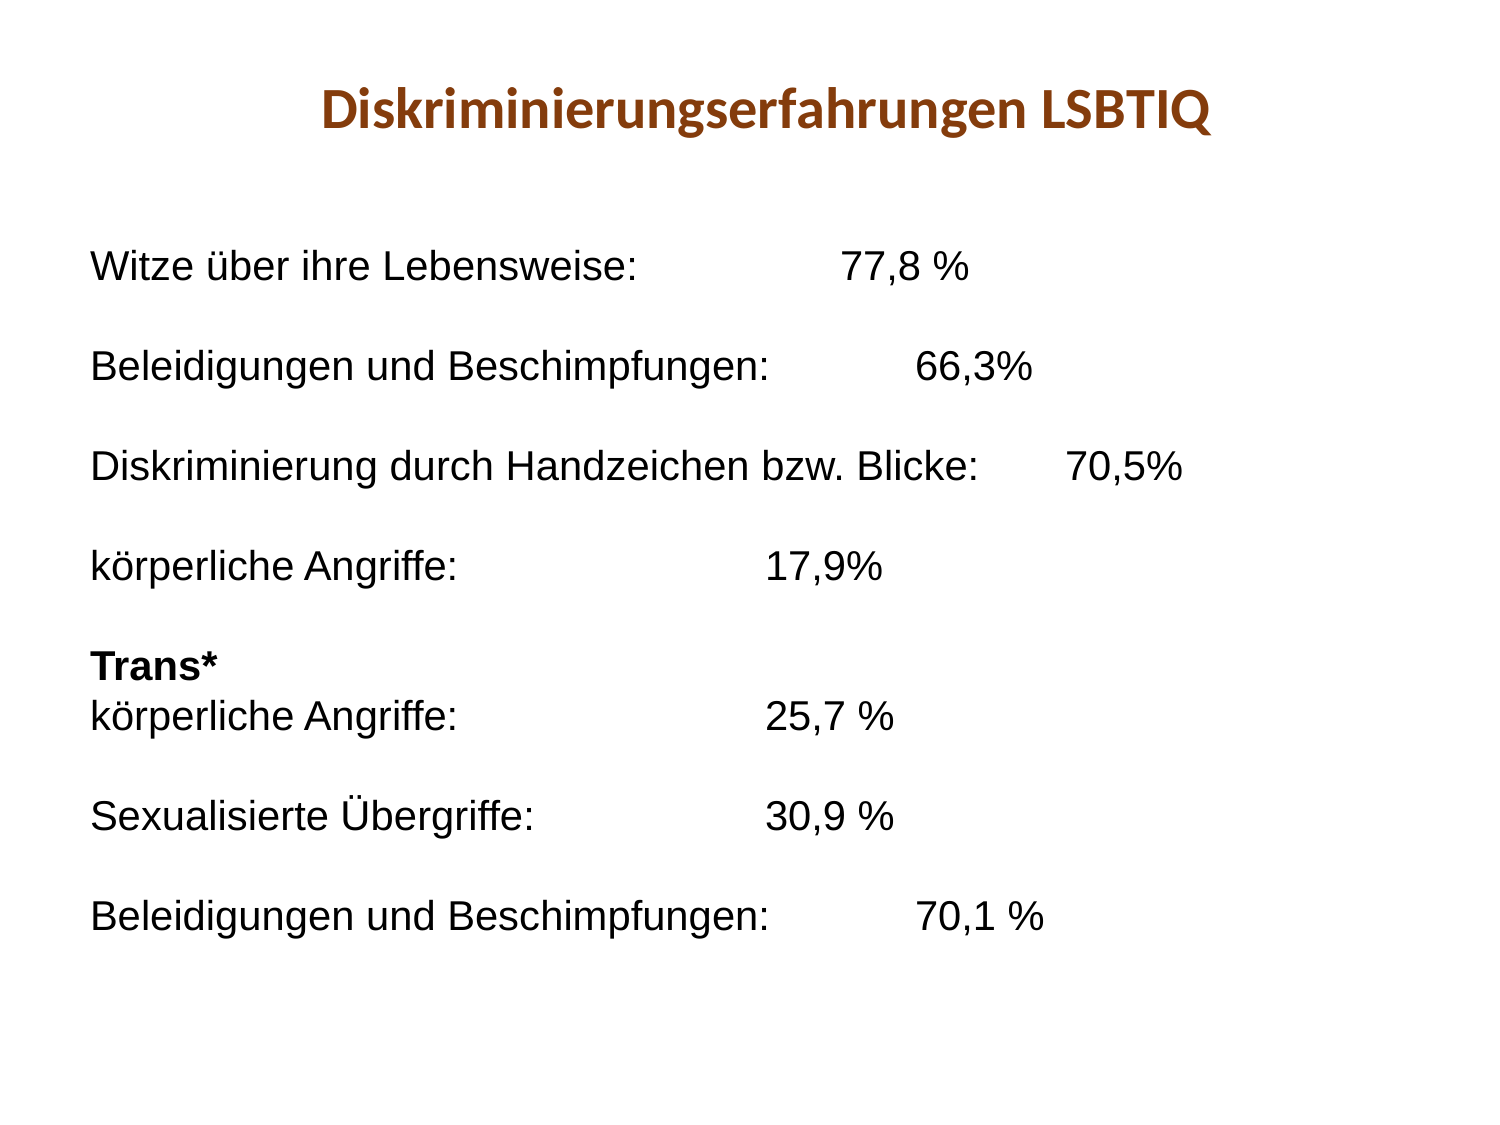

Diskriminierungserfahrungen LSBTIQ
Witze über ihre Lebensweise: 			77,8 %
Beleidigungen und Beschimpfungen: 		66,3%
Diskriminierung durch Handzeichen bzw. Blicke: 	70,5%
körperliche Angriffe: 				17,9%
Trans*
körperliche Angriffe: 				25,7 %
Sexualisierte Übergriffe:				30,9 %
Beleidigungen und Beschimpfungen: 		70,1 %